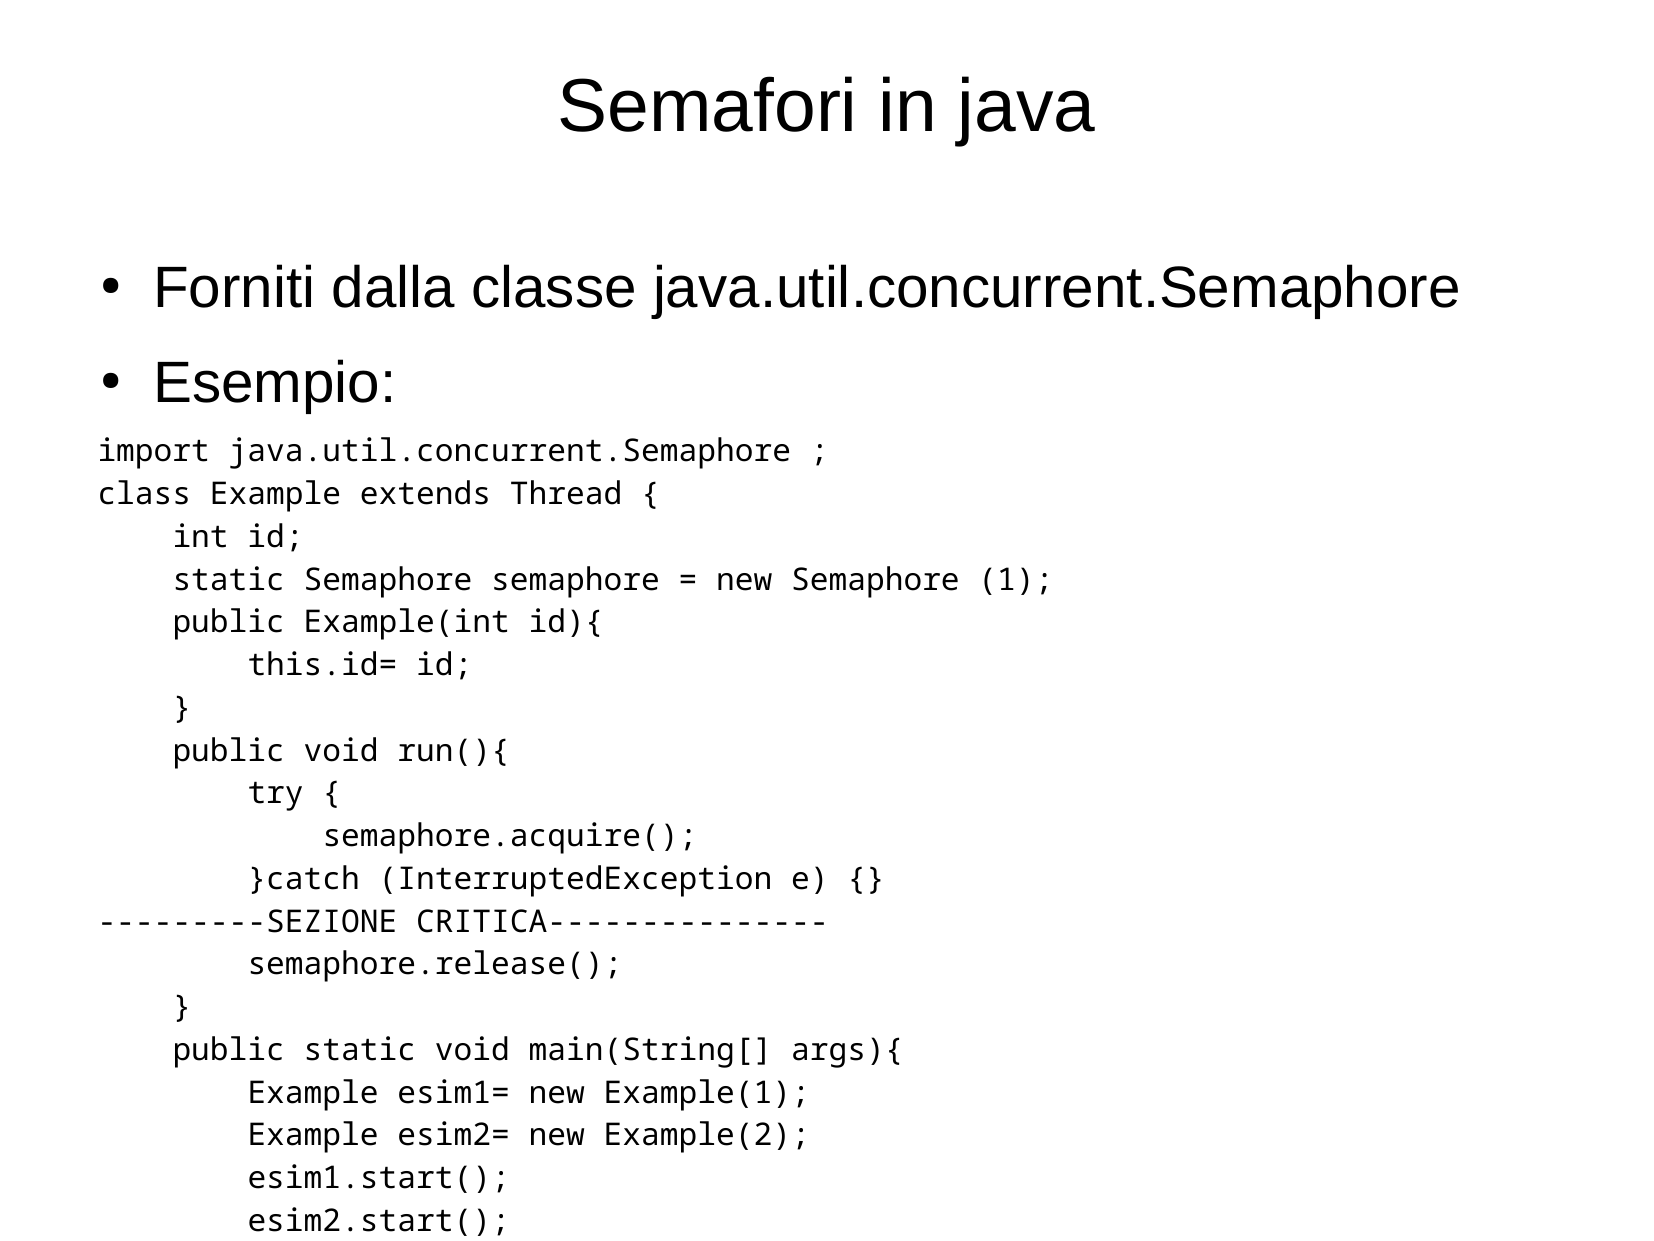

# Semafori in java
Forniti dalla classe java.util.concurrent.Semaphore
Esempio:
import java.util.concurrent.Semaphore ;
class Example extends Thread {
	int id;
	static Semaphore semaphore = new Semaphore (1);
	public Example(int id){
		this.id= id;
	}
	public void run(){
		try {
			semaphore.acquire();
		}catch (InterruptedException e) {}
---------SEZIONE CRITICA---------------
		semaphore.release();
	}
	public static void main(String[] args){
		Example esim1= new Example(1);
		Example esim2= new Example(2);
		esim1.start();
		esim2.start();
	}
}